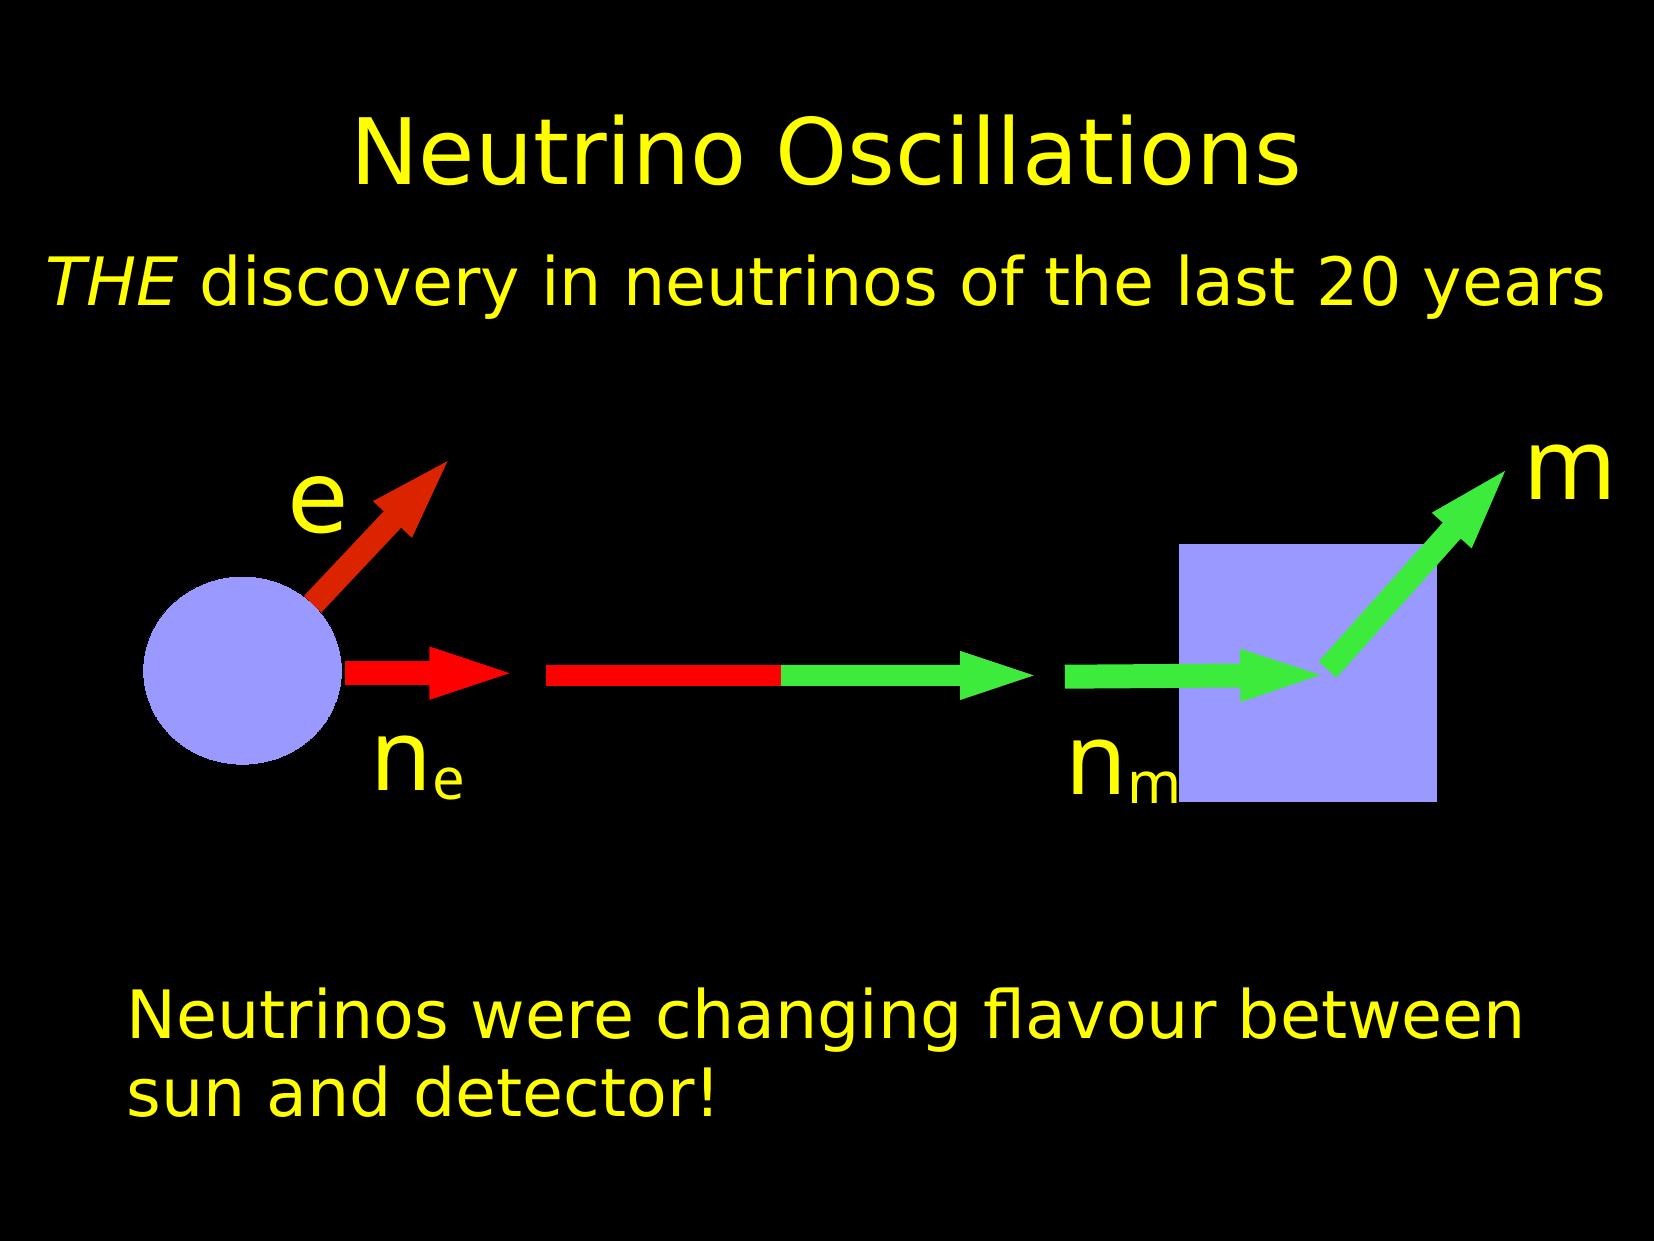

# Neutrino Oscillations
THE discovery in neutrinos of the last 20 years
m
nm
e
ne
Neutrinos were changing flavour between
sun and detector!